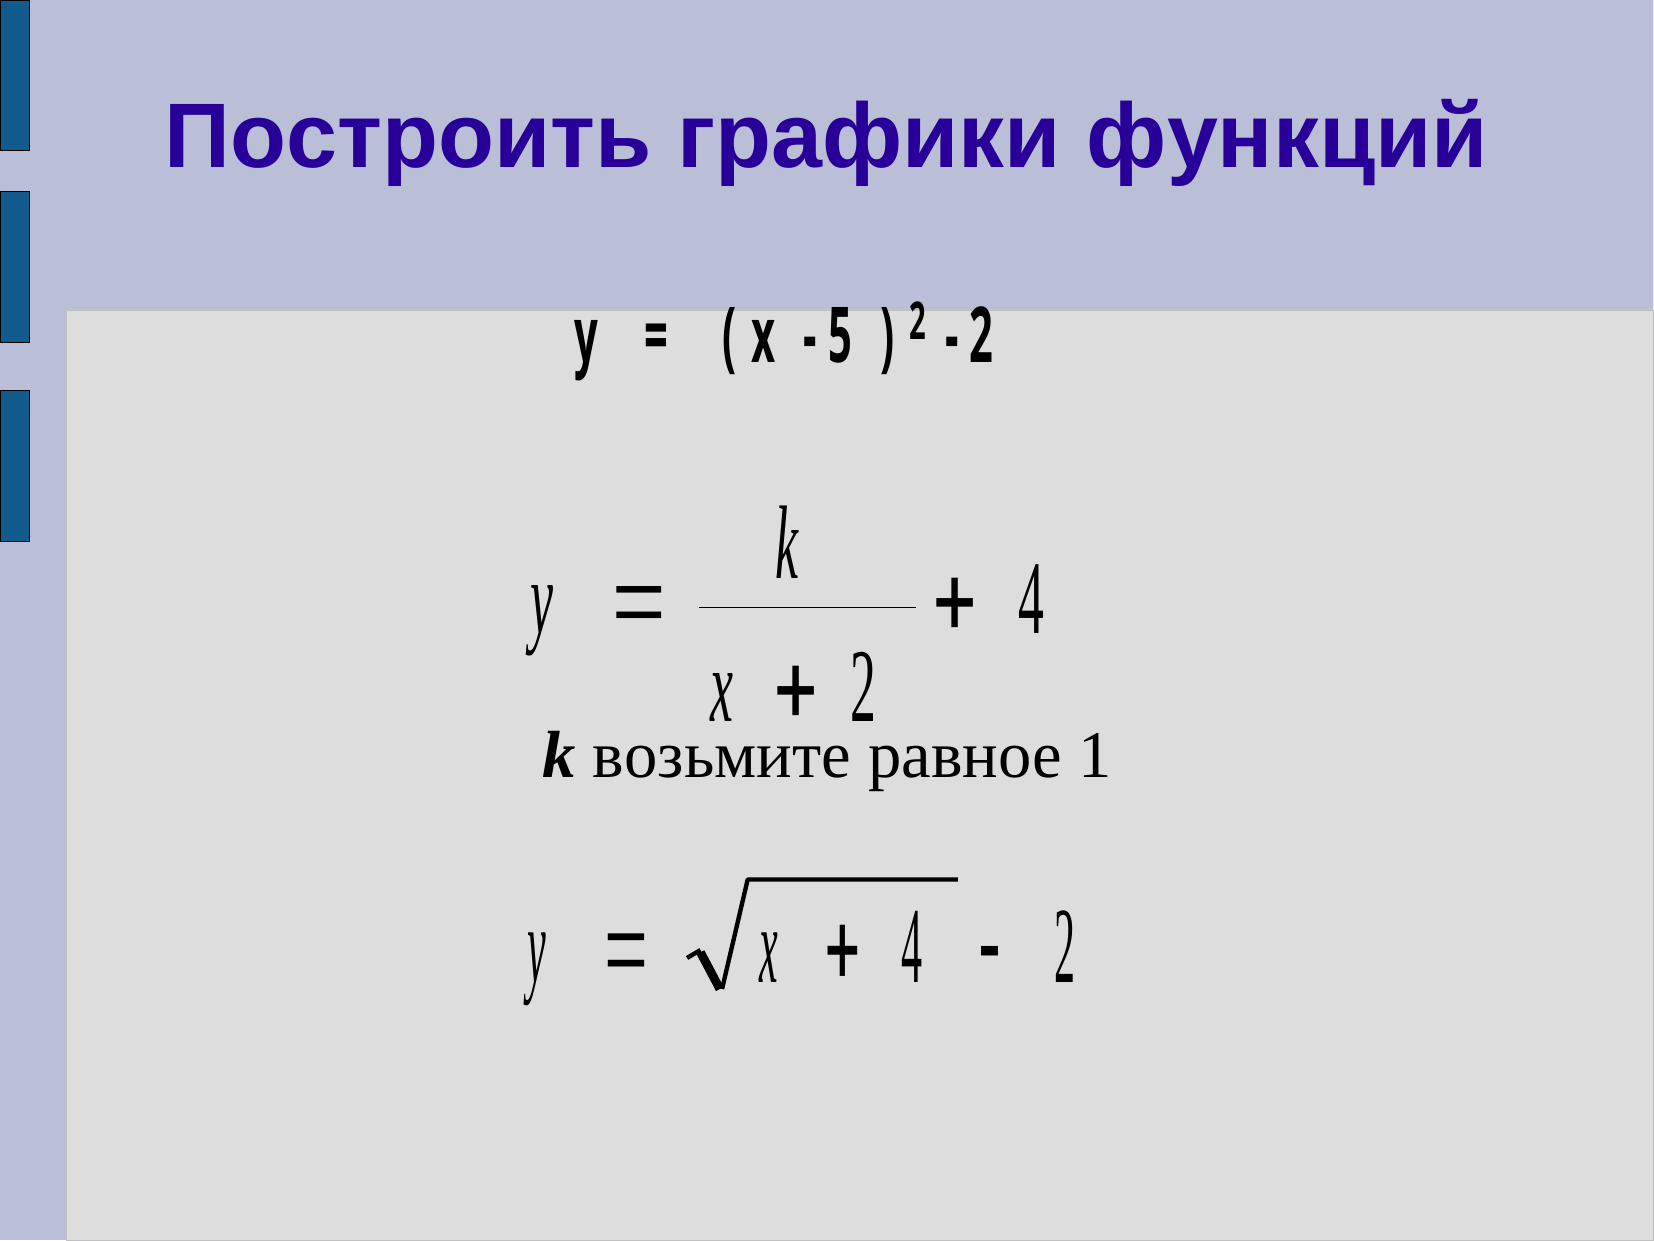

# Построить графики функций
k возьмите равное 1